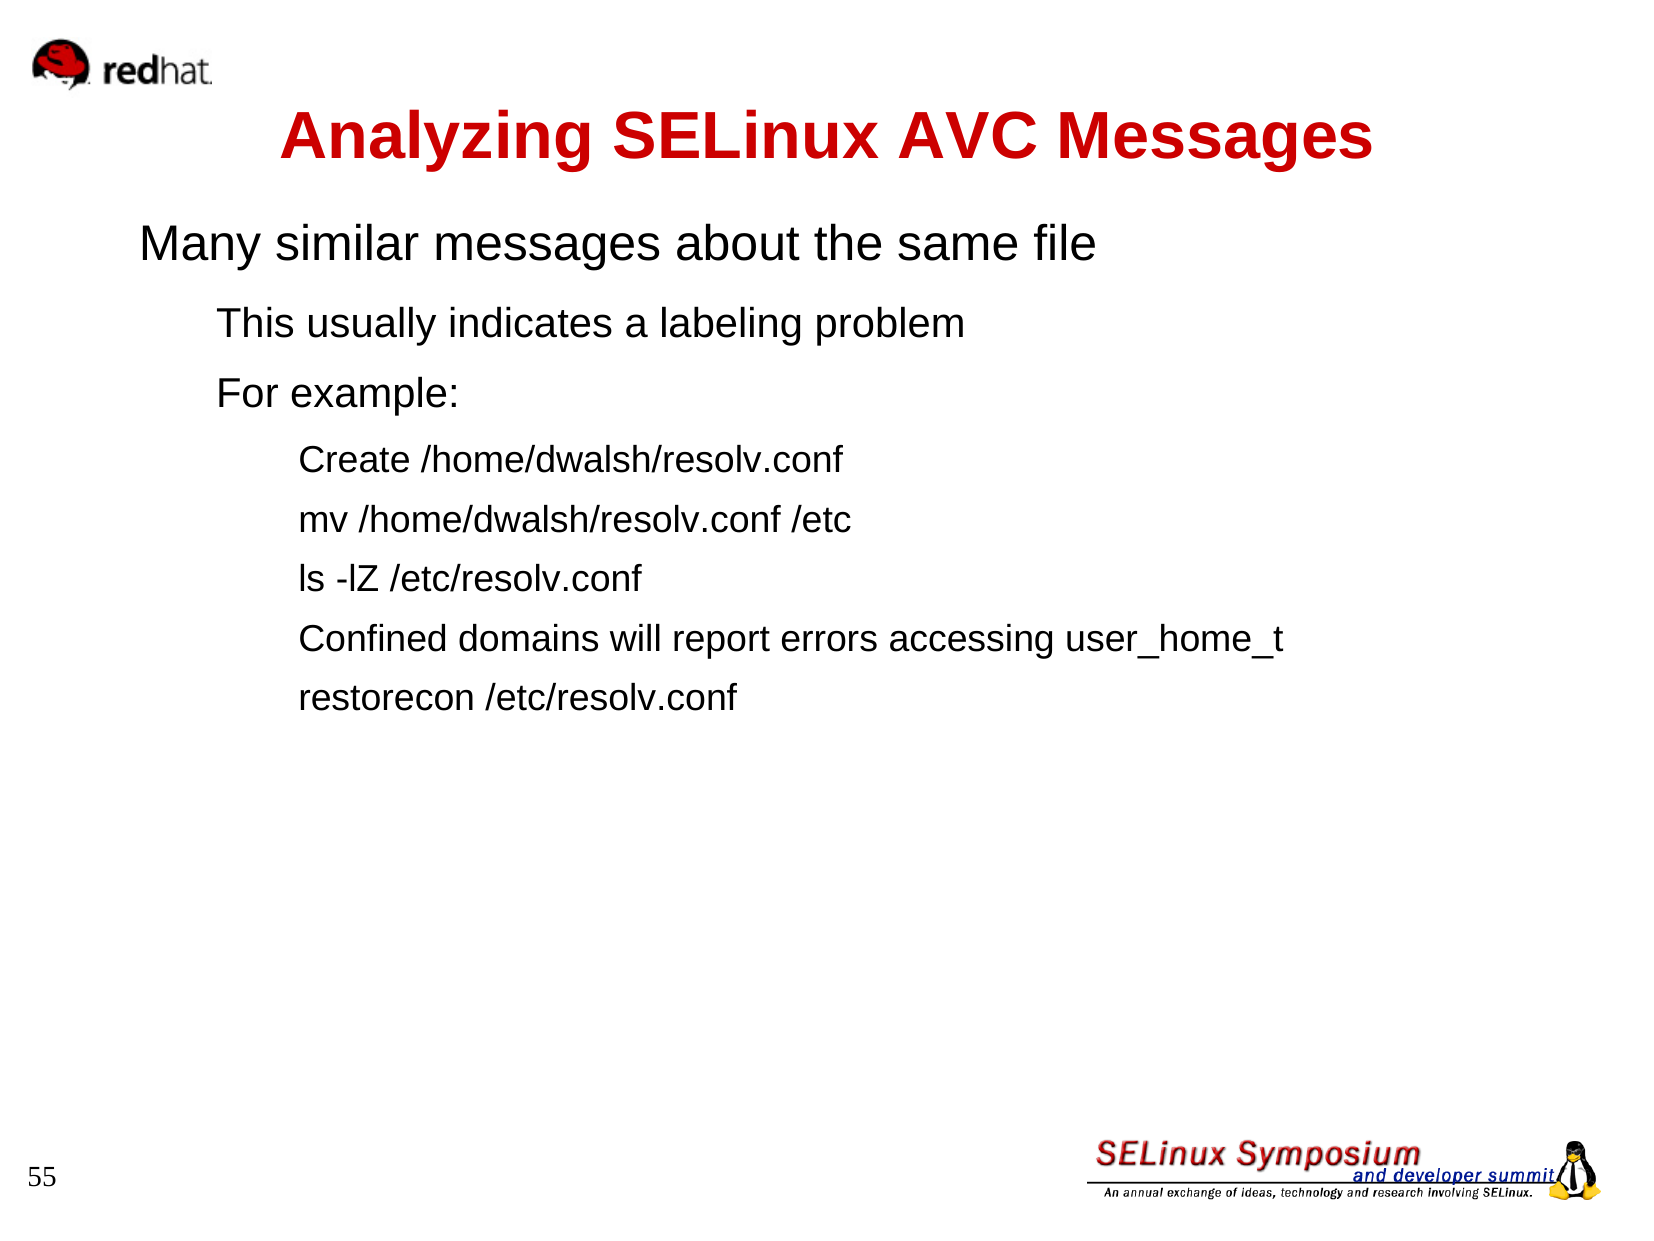

# Analyzing SELinux AVC Messages
Many similar messages about the same file
This usually indicates a labeling problem
For example:
Create /home/dwalsh/resolv.conf
mv /home/dwalsh/resolv.conf /etc
ls -lZ /etc/resolv.conf
Confined domains will report errors accessing user_home_t
restorecon /etc/resolv.conf